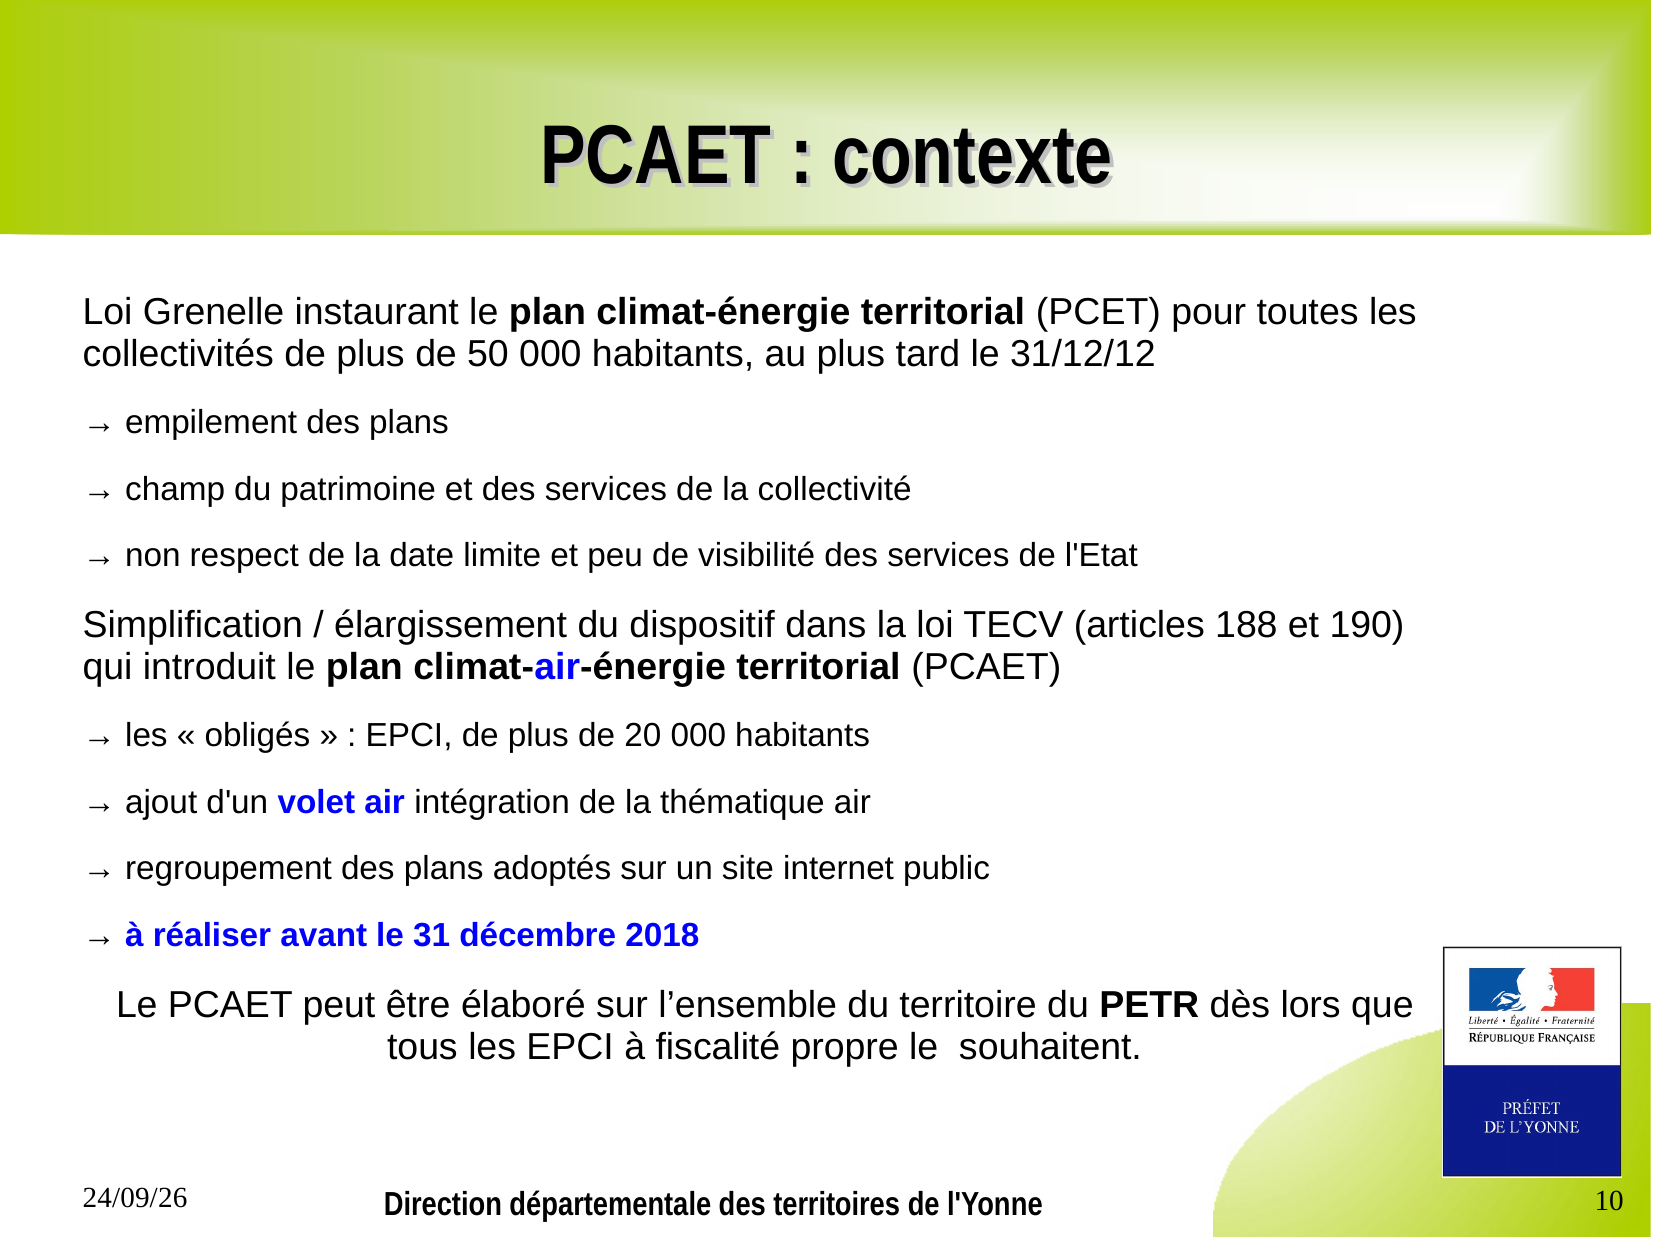

# PCAET : contexte
Loi Grenelle instaurant le plan climat-énergie territorial (PCET) pour toutes les collectivités de plus de 50 000 habitants, au plus tard le 31/12/12
→ empilement des plans
→ champ du patrimoine et des services de la collectivité
→ non respect de la date limite et peu de visibilité des services de l'Etat
Simplification / élargissement du dispositif dans la loi TECV (articles 188 et 190) qui introduit le plan climat-air-énergie territorial (PCAET)
→ les « obligés » : EPCI, de plus de 20 000 habitants
→ ajout d'un volet air intégration de la thématique air
→ regroupement des plans adoptés sur un site internet public
→ à réaliser avant le 31 décembre 2018
Le PCAET peut être élaboré sur l’ensemble du territoire du PETR dès lors que tous les EPCI à fiscalité propre le souhaitent.
Direction départementale des territoires de l'Yonne
10